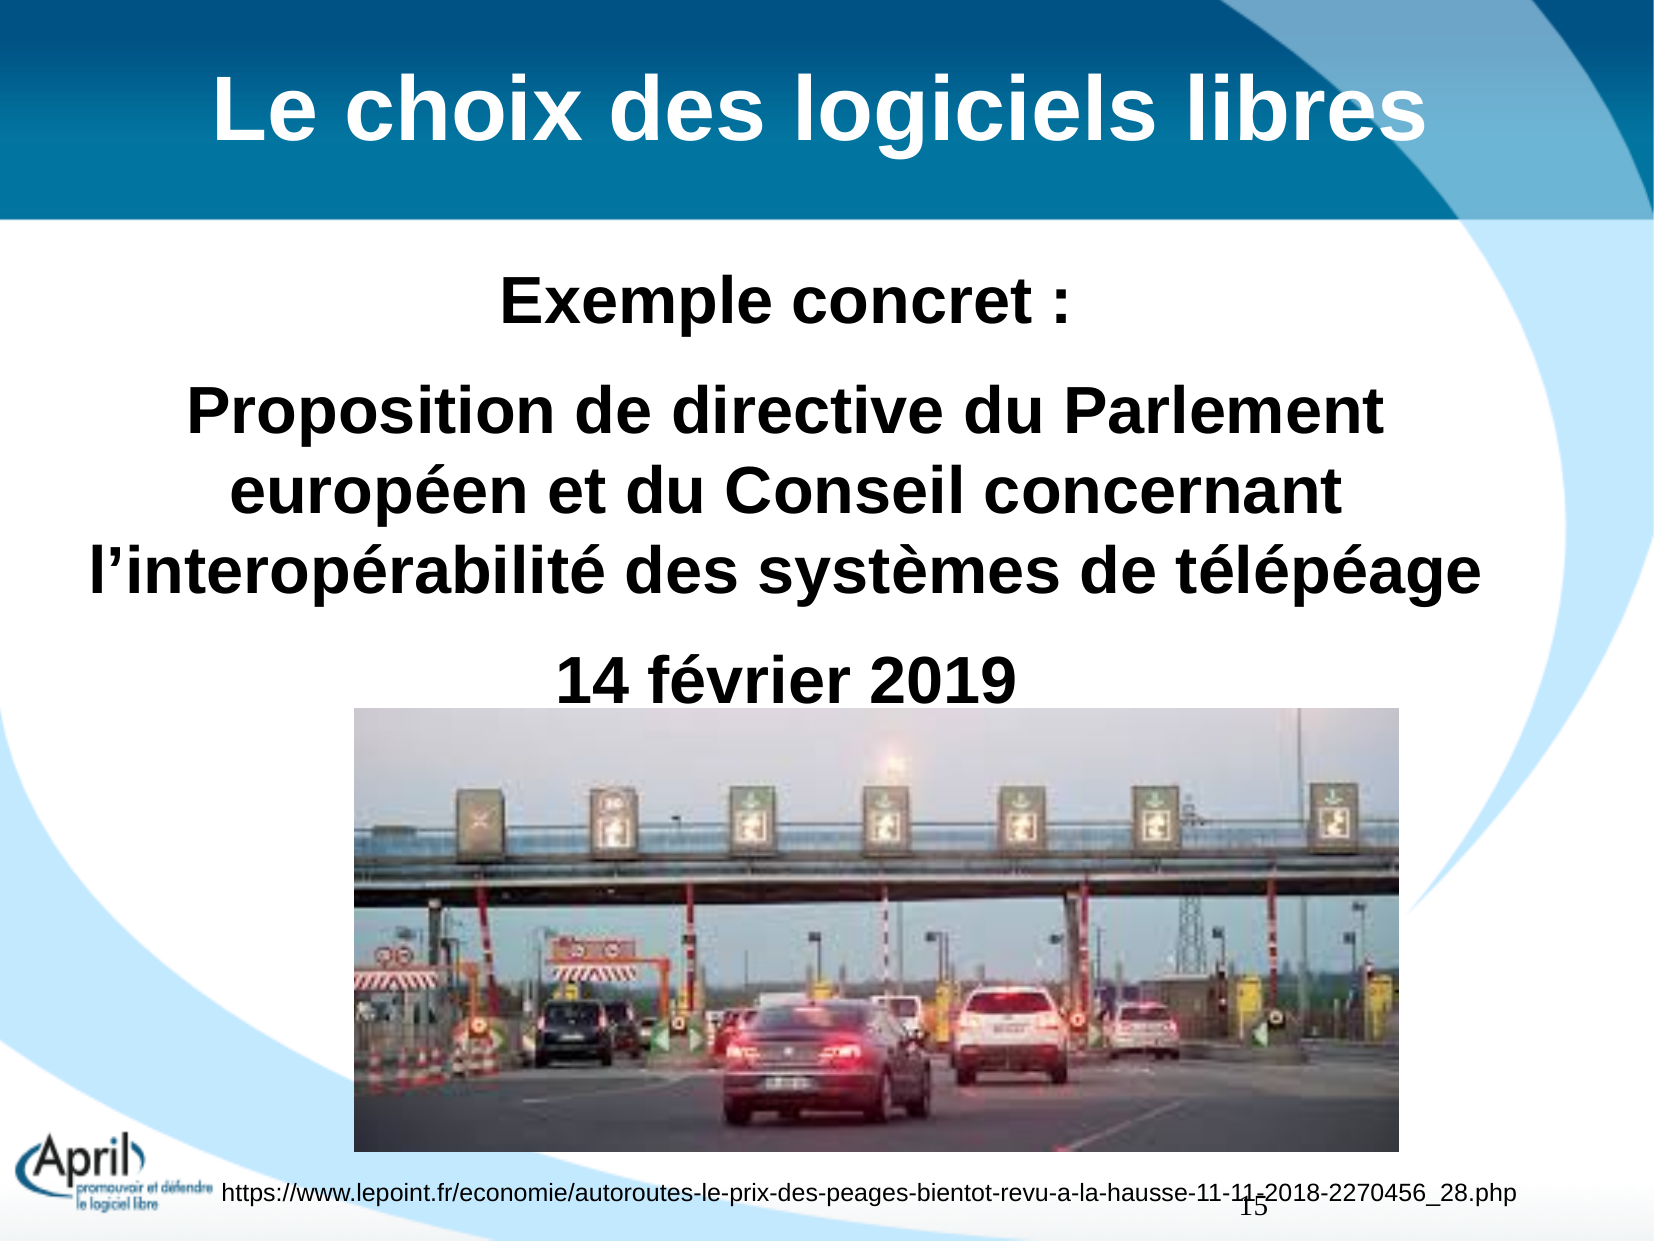

# Le choix des logiciels libres
Exemple concret :
Proposition de directive du Parlement européen et du Conseil concernant l’interopérabilité des systèmes de télépéage
14 février 2019
https://www.lepoint.fr/economie/autoroutes-le-prix-des-peages-bientot-revu-a-la-hausse-11-11-2018-2270456_28.php